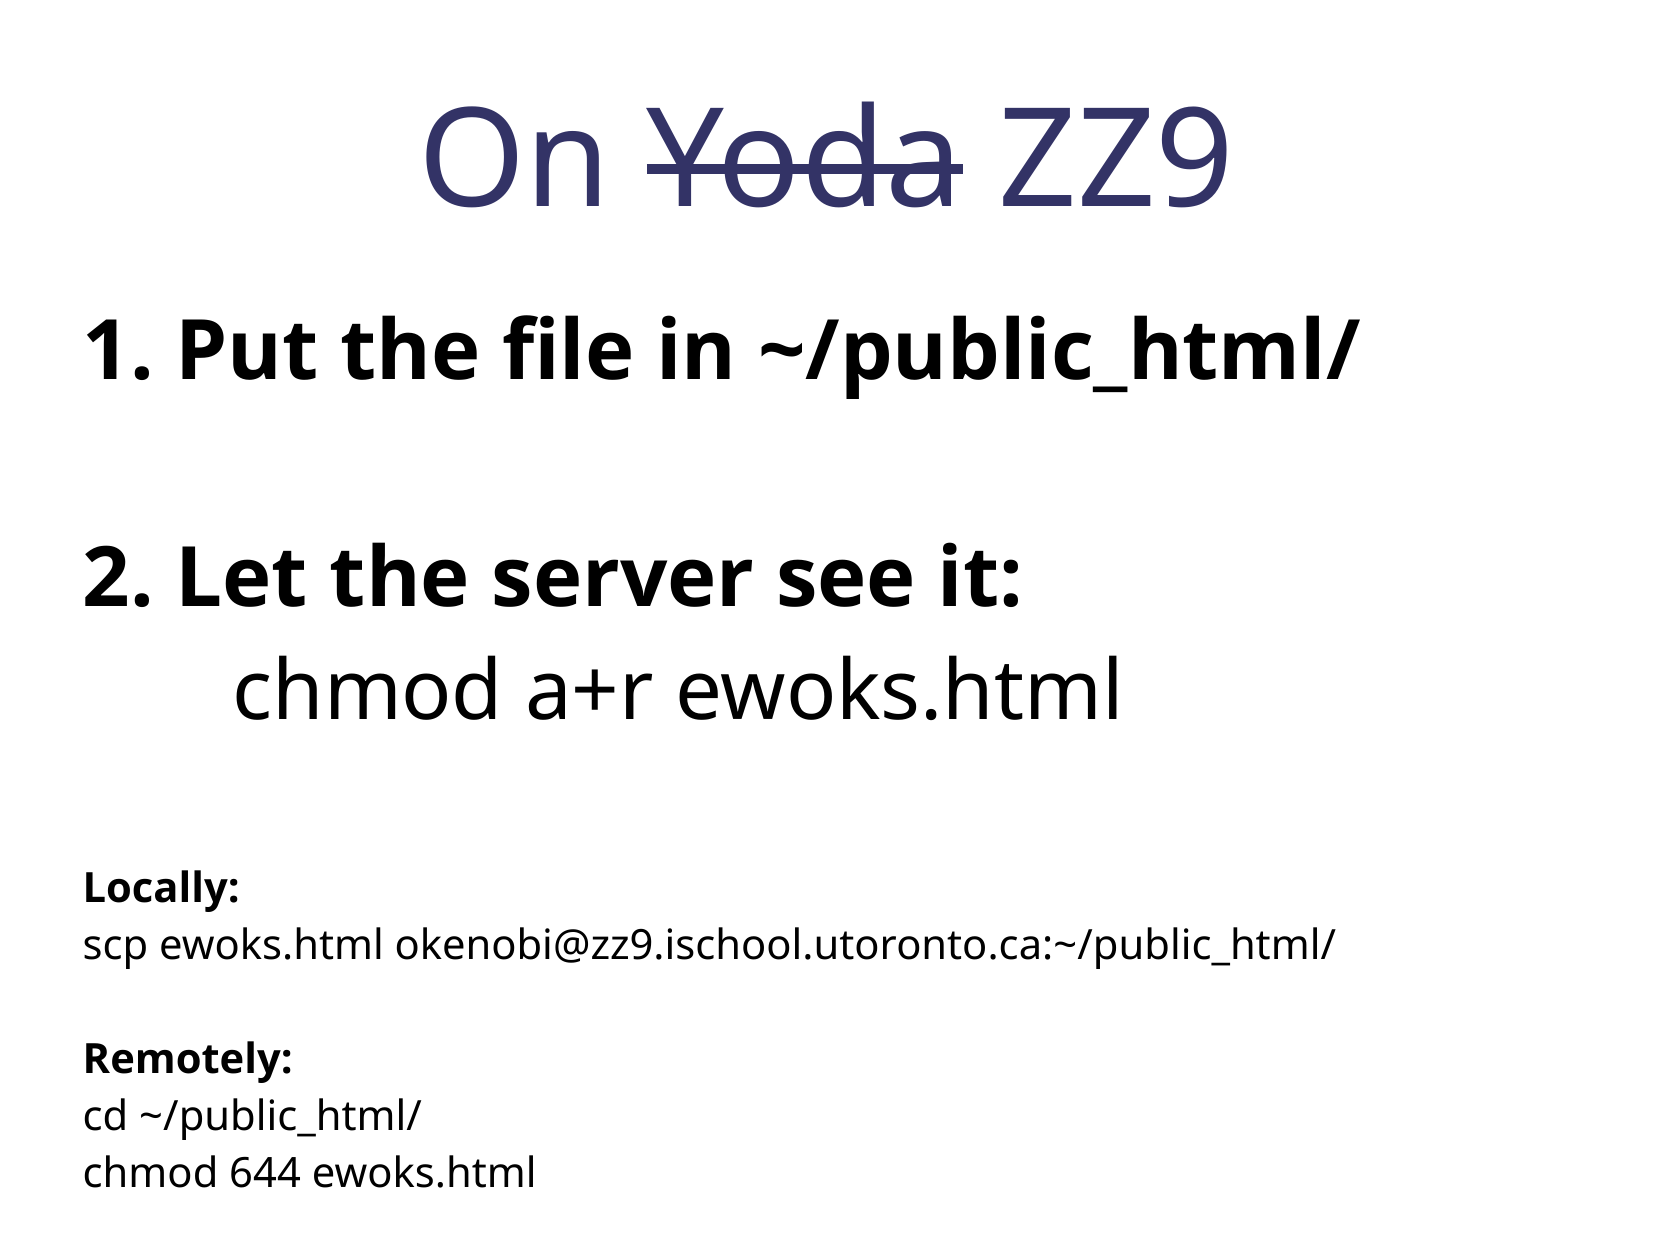

# On Yoda ZZ9
1. Put the file in ~/public_html/
2. Let the server see it:
		chmod a+r ewoks.html
Locally:
scp ewoks.html okenobi@zz9.ischool.utoronto.ca:~/public_html/
Remotely:
cd ~/public_html/
chmod 644 ewoks.html